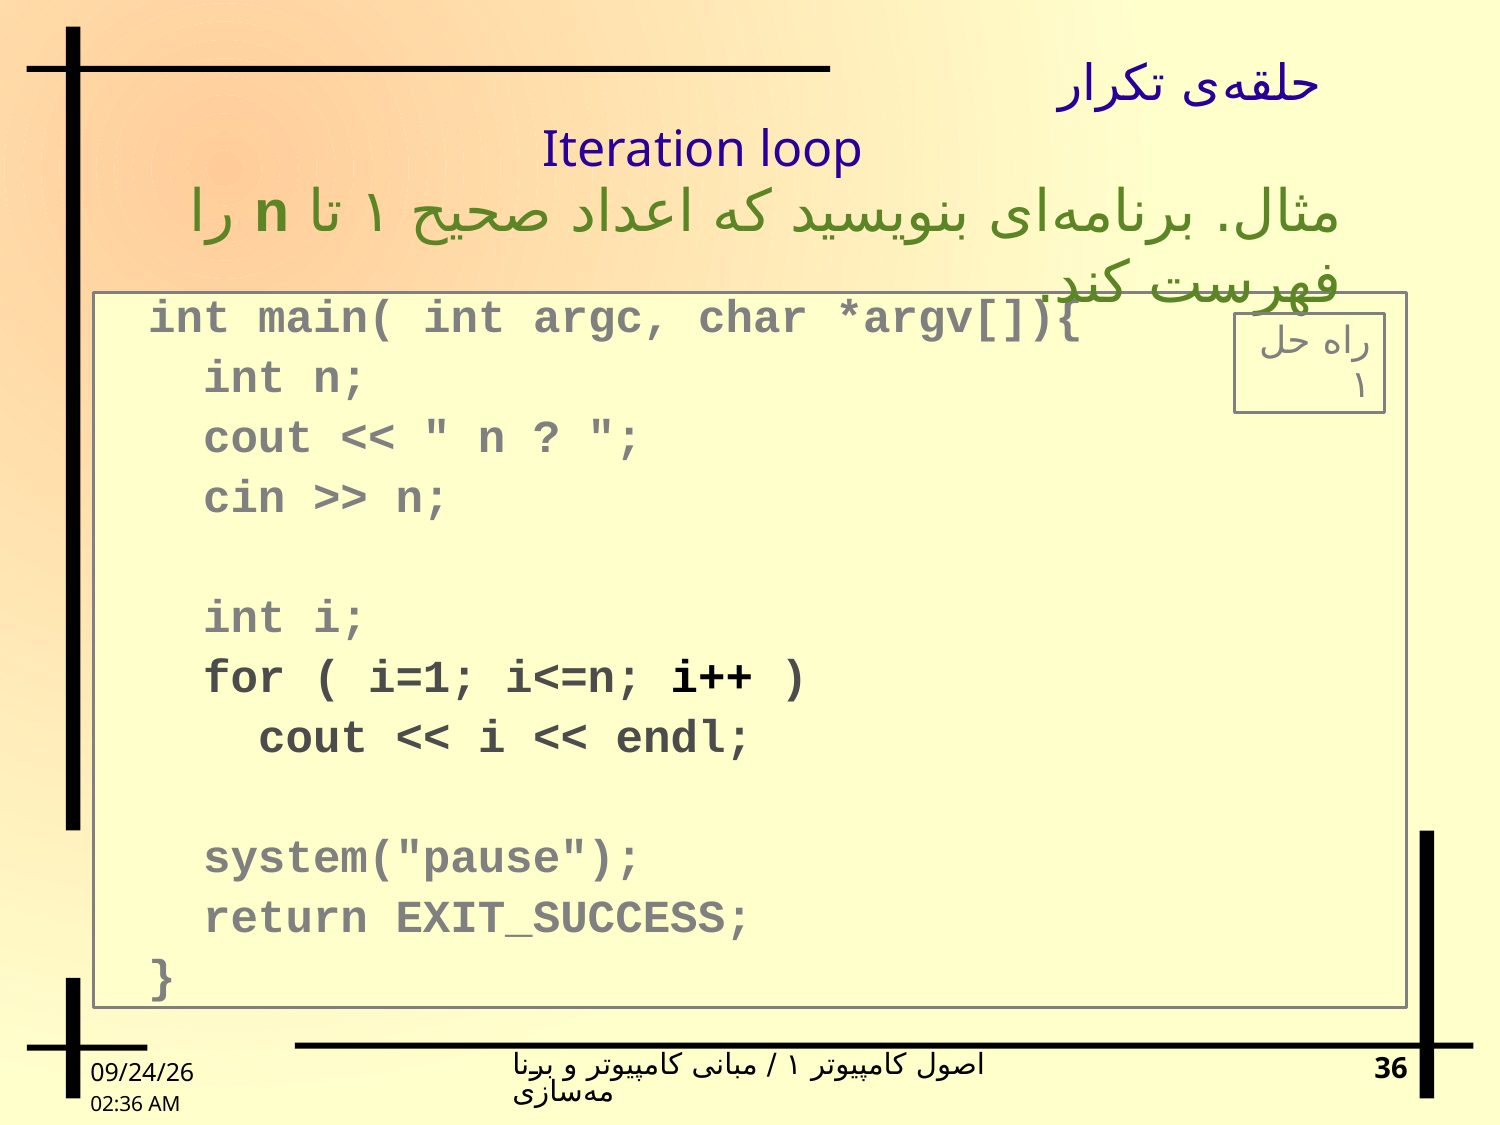

حلقه‌ی تکرار Iteration loop
مثال. برنامه‌ای بنویسید که اعداد صحیح ۱ تا n را فهرست کند.
# int main( int argc, char *argv[]){
 int n;
 cout << " n ? ";
 cin >> n;
 int i;
 for ( i=1; i<=n; i++ )
 cout << i << endl;
 system("pause");
 return EXIT_SUCCESS;
}
راه حل ۱
اصول کامپیوتر ۱ / مبانی کامپیوتر و برنامه‌سازی
36